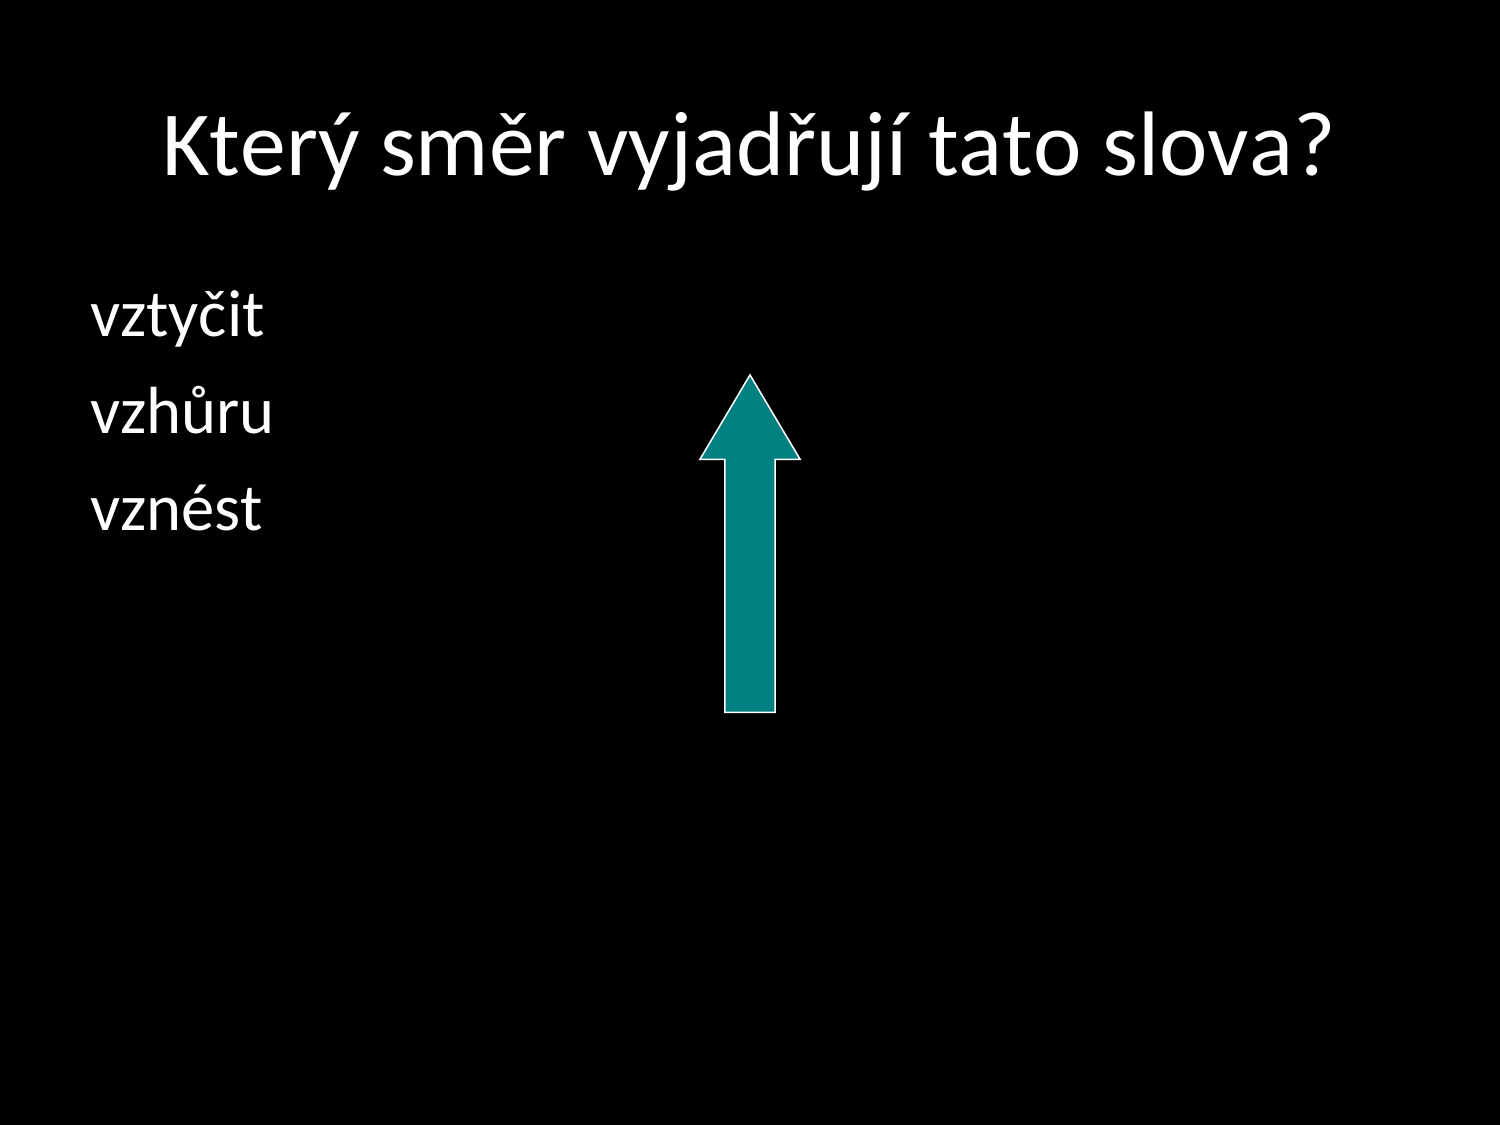

# Který směr vyjadřují tato slova?
vztyčit
vzhůru
vznést